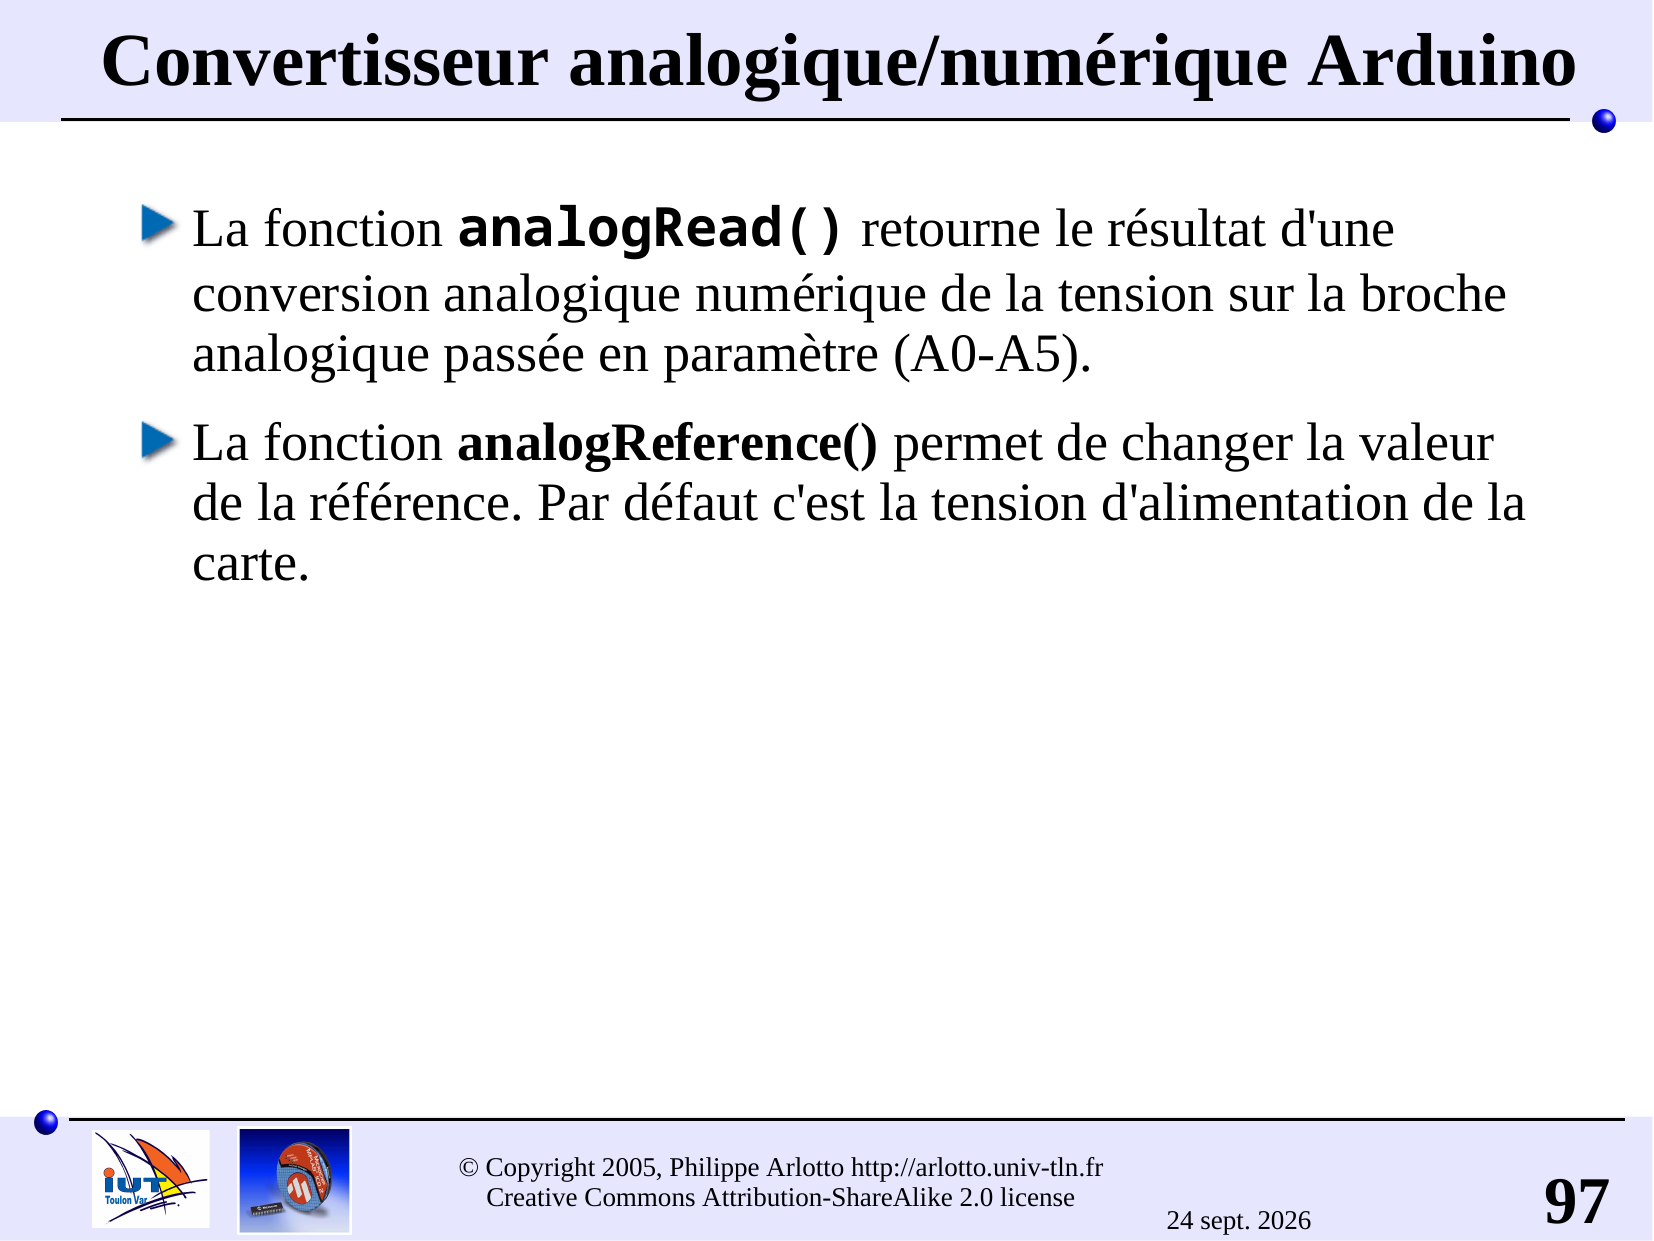

# Convertisseur analogique/numérique Arduino
La fonction analogRead() retourne le résultat d'une conversion analogique numérique de la tension sur la broche analogique passée en paramètre (A0-A5).
La fonction analogReference() permet de changer la valeur de la référence. Par défaut c'est la tension d'alimentation de la carte.